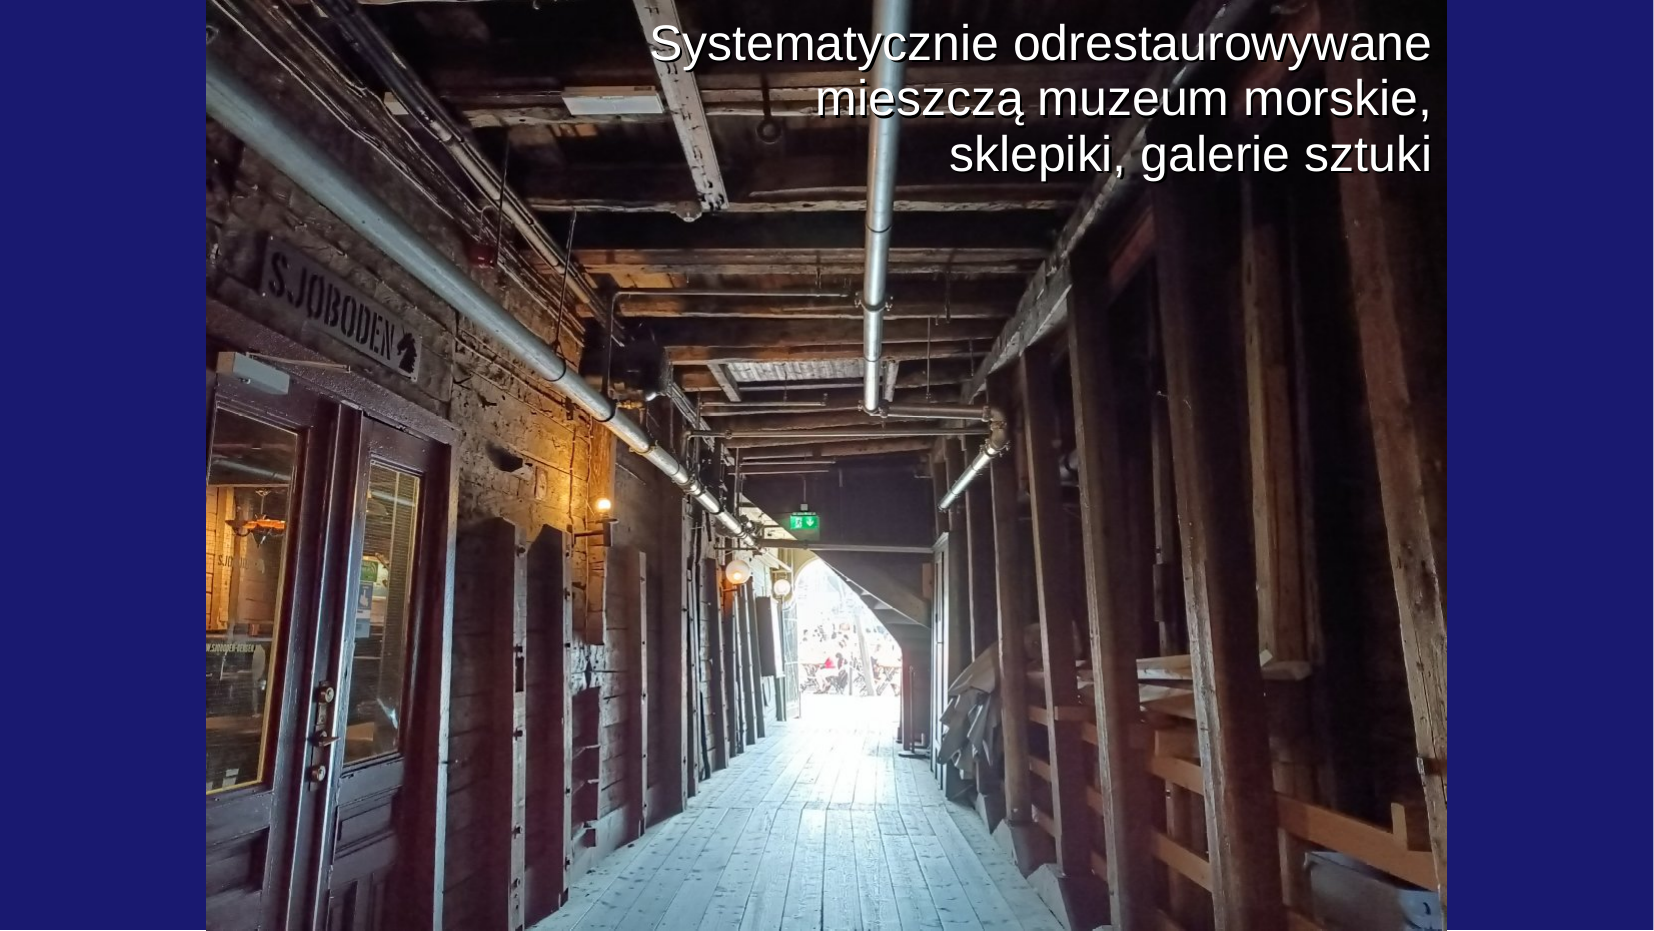

Systematycznie odrestaurowywane
mieszczą muzeum morskie,
sklepiki, galerie sztuki